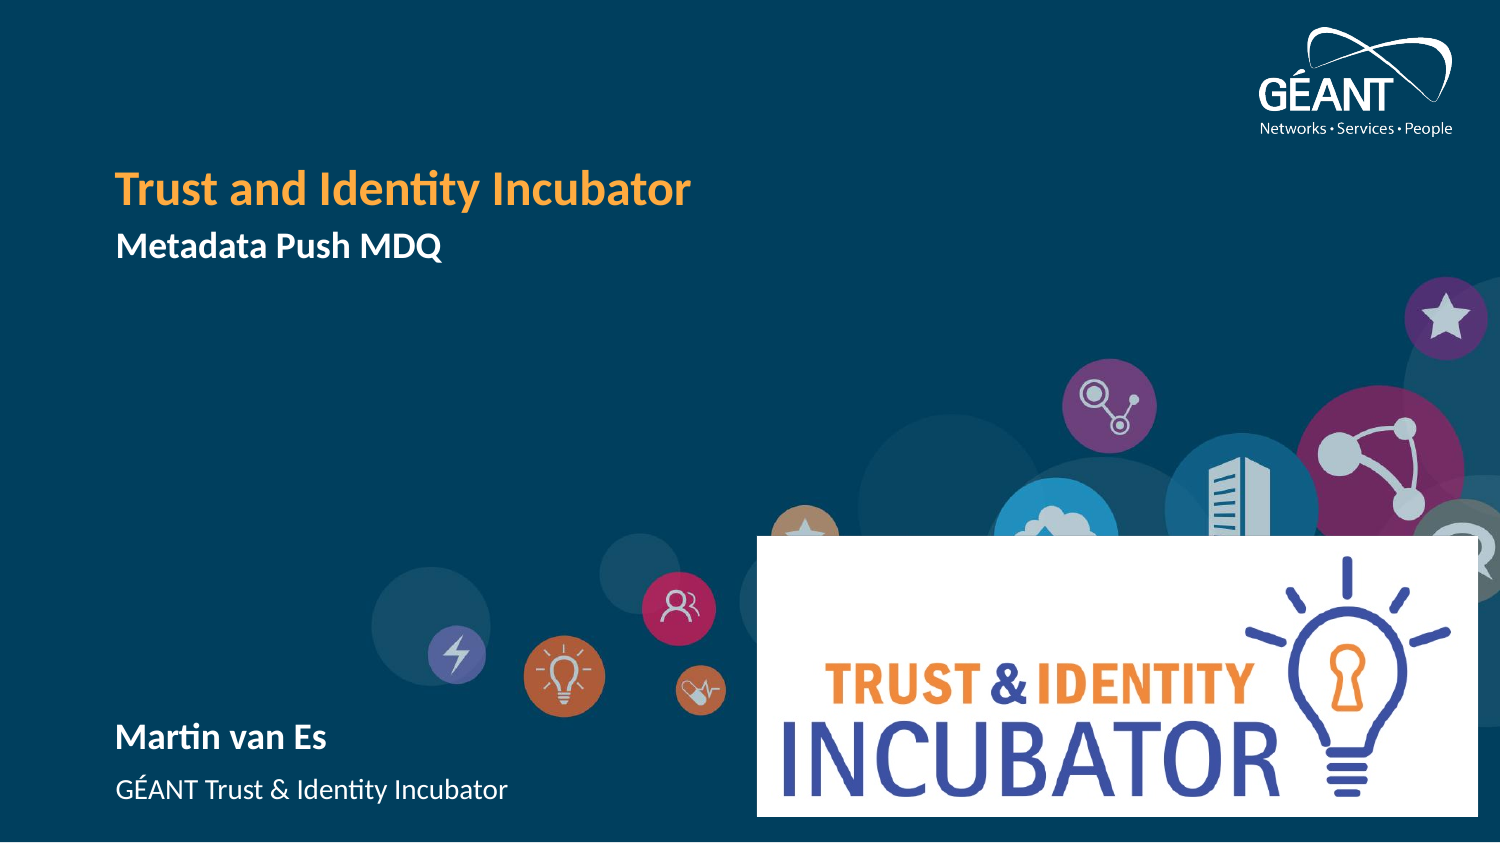

É
Trust and Identity Incubator
Metadata Push MDQ
Martin van Es
GÉANT Trust & Identity Incubator